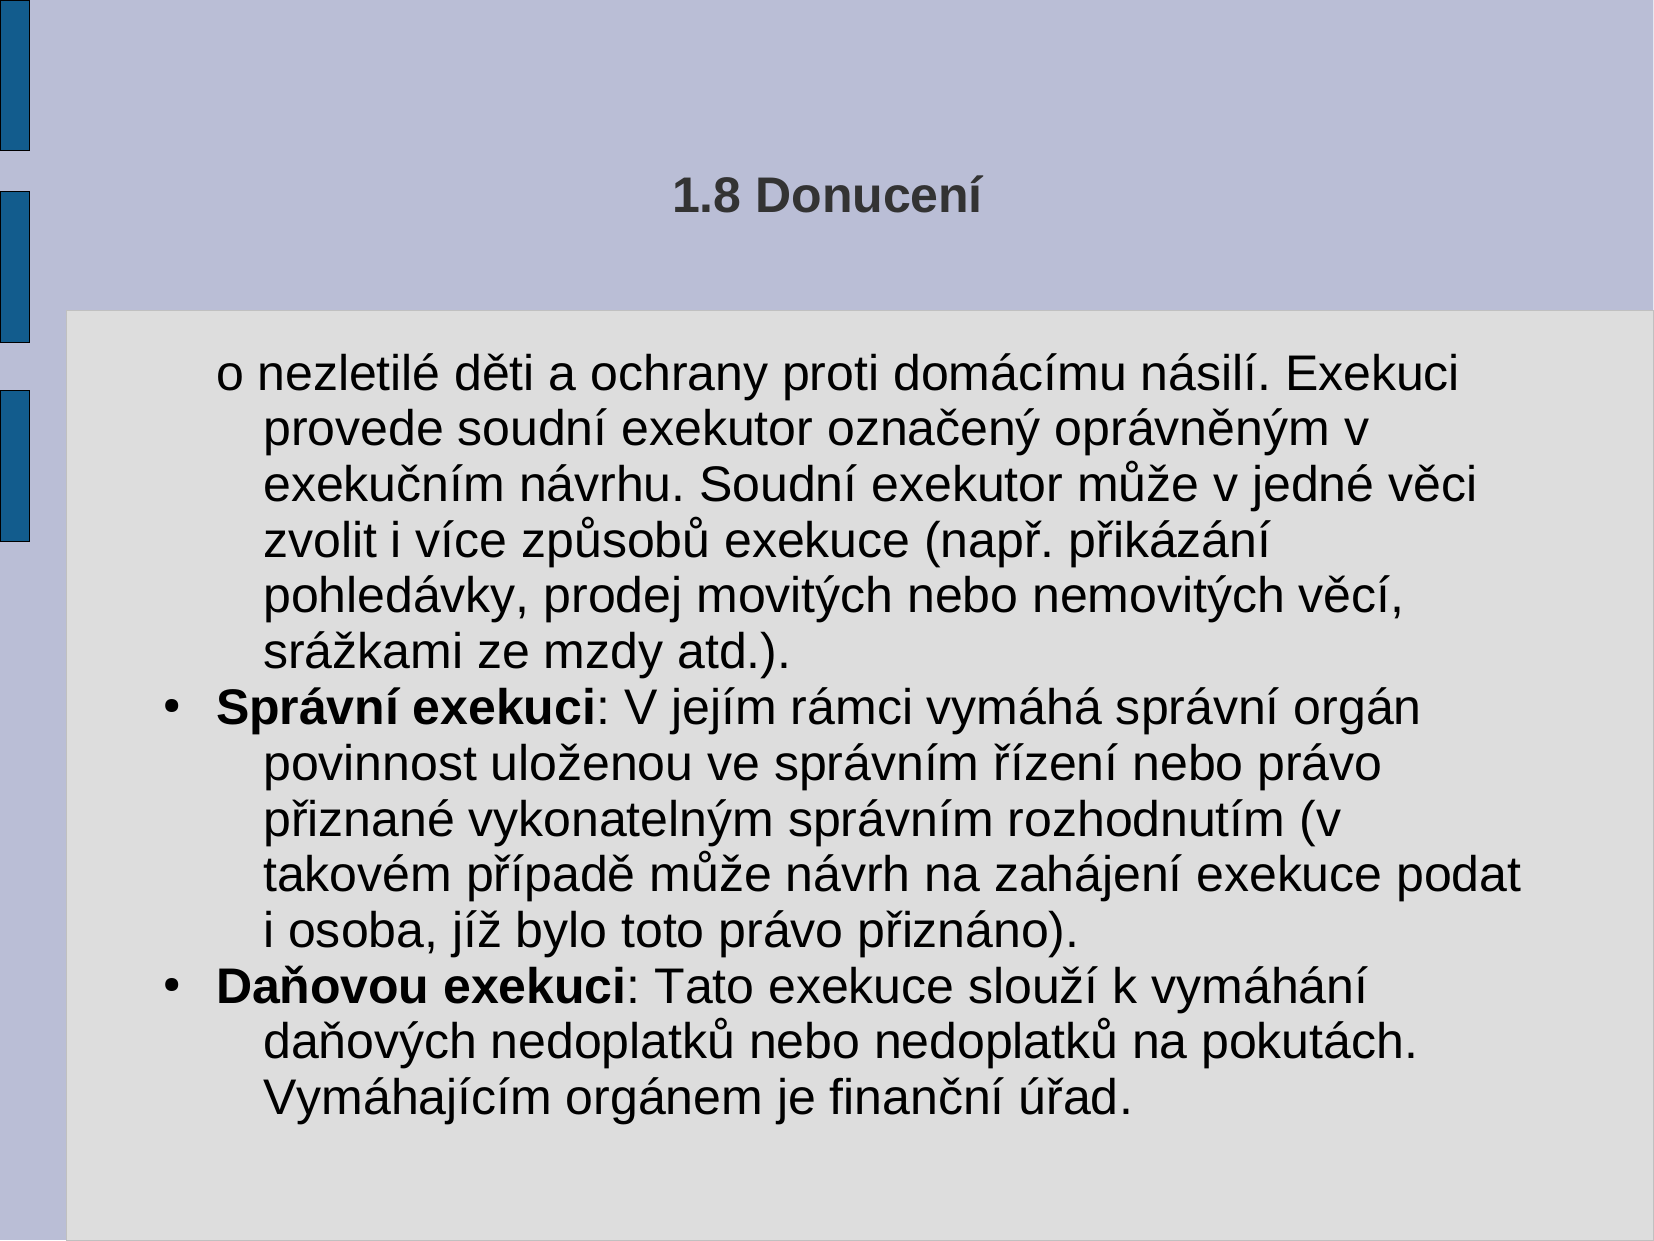

# 1.8 Donucení
o nezletilé děti a ochrany proti domácímu násilí. Exekuci provede soudní exekutor označený oprávněným v exekučním návrhu. Soudní exekutor může v jedné věci zvolit i více způsobů exekuce (např. přikázání pohledávky, prodej movitých nebo nemovitých věcí, srážkami ze mzdy atd.).
Správní exekuci: V jejím rámci vymáhá správní orgán povinnost uloženou ve správním řízení nebo právo přiznané vykonatelným správním rozhodnutím (v takovém případě může návrh na zahájení exekuce podat i osoba, jíž bylo toto právo přiznáno).
Daňovou exekuci: Tato exekuce slouží k vymáhání daňových nedoplatků nebo nedoplatků na pokutách. Vymáhajícím orgánem je finanční úřad.